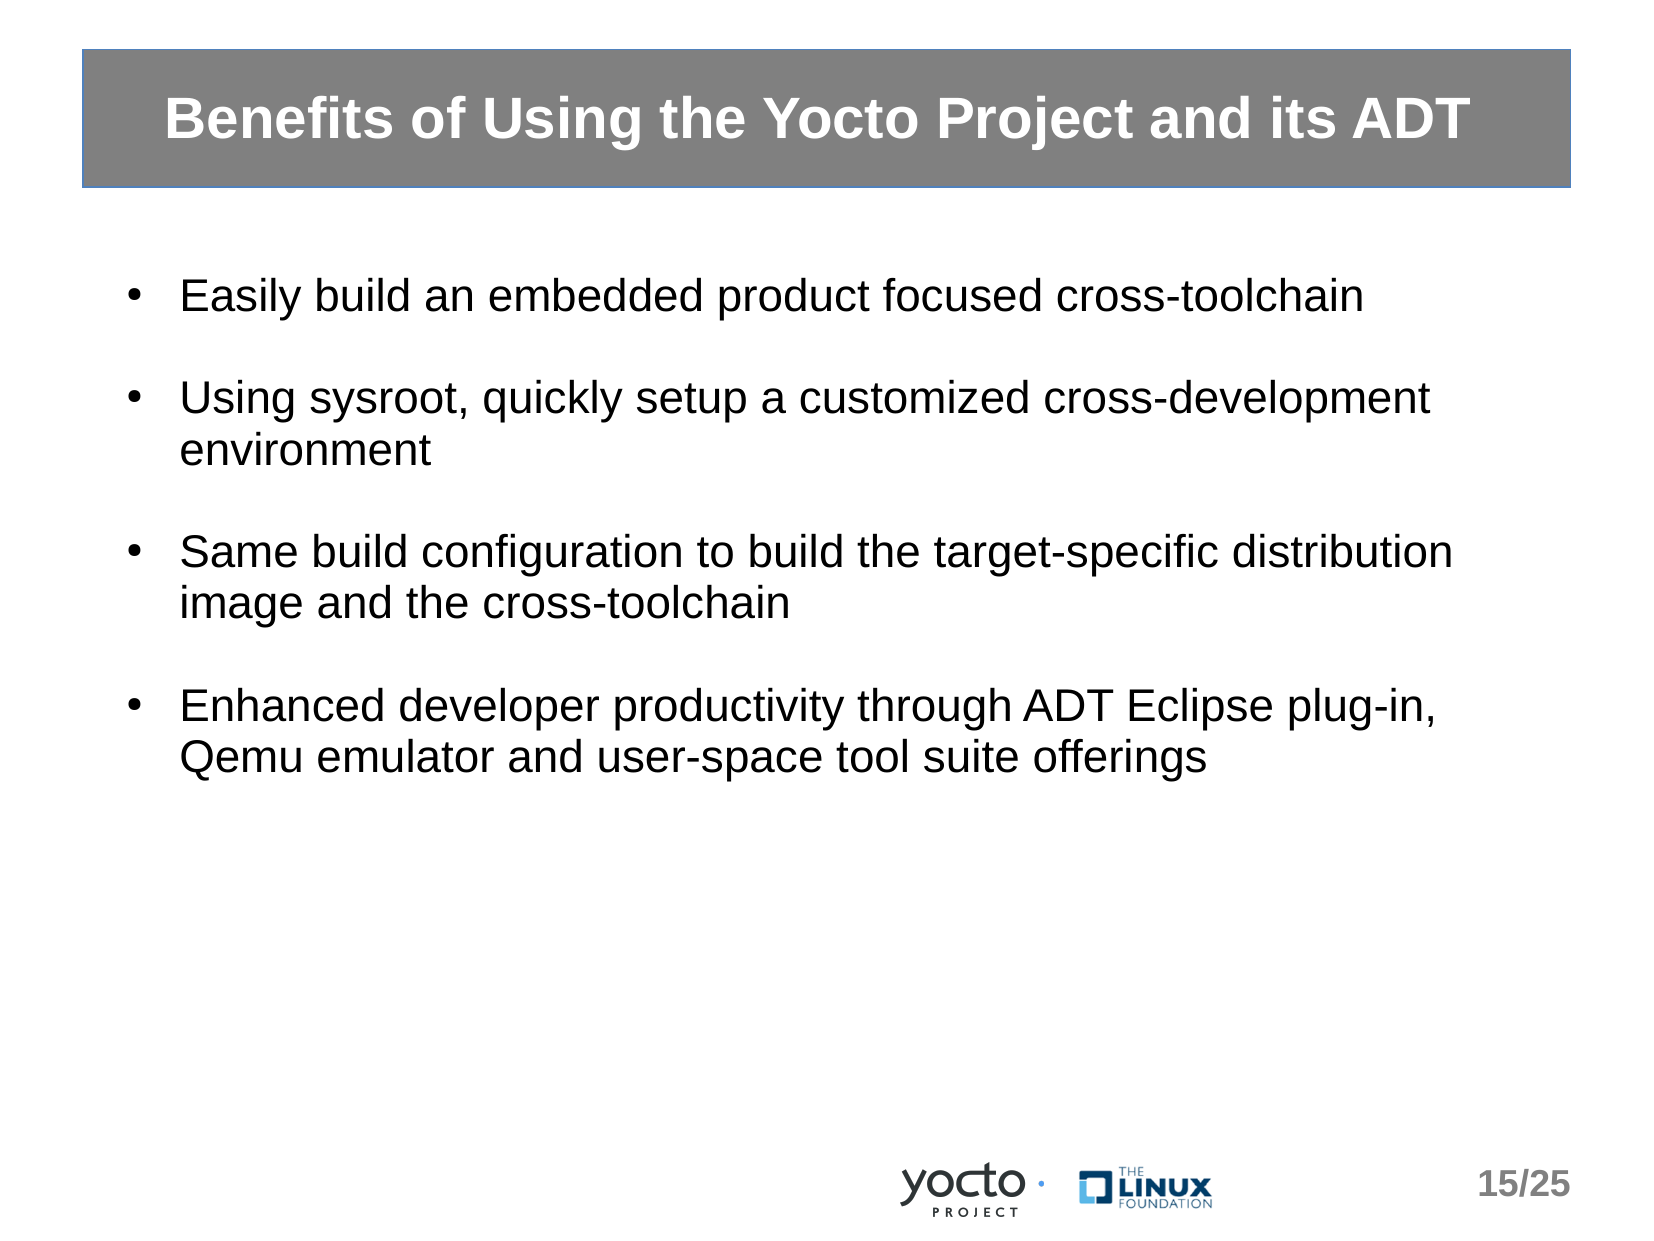

# Benefits of Using the Yocto Project and its ADT
Easily build an embedded product focused cross-toolchain
Using sysroot, quickly setup a customized cross-development environment
Same build configuration to build the target-specific distribution image and the cross-toolchain
Enhanced developer productivity through ADT Eclipse plug-in, Qemu emulator and user-space tool suite offerings
15